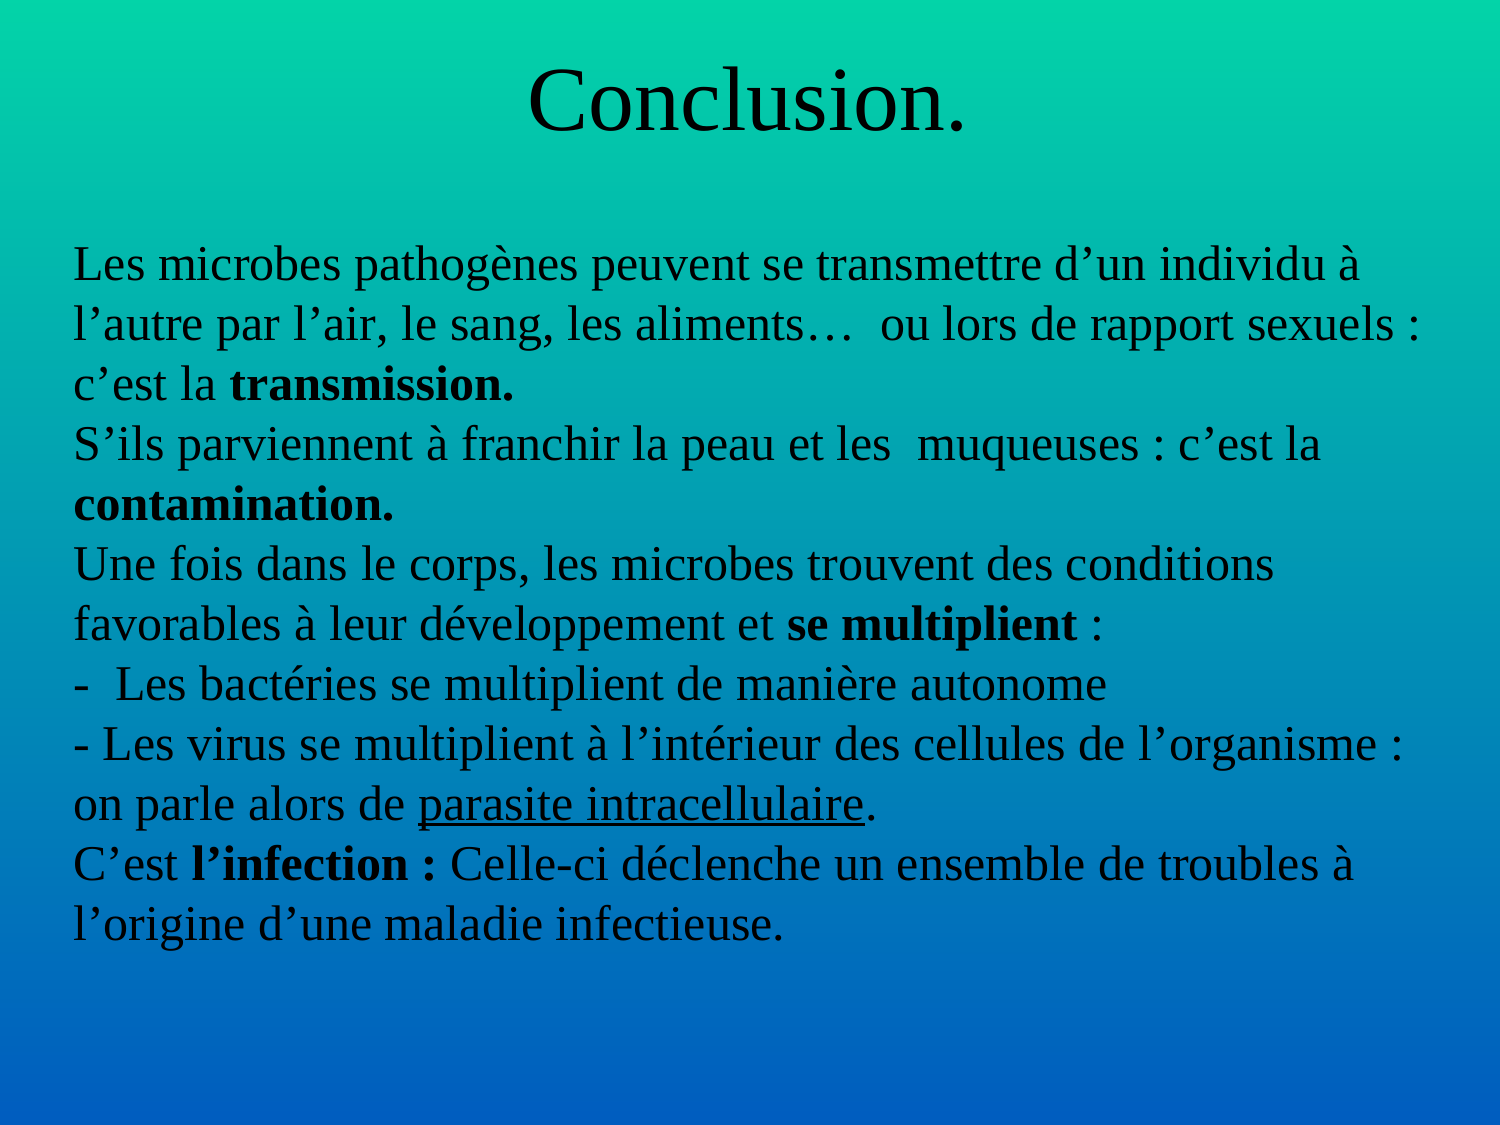

# Conclusion.
Les microbes pathogènes peuvent se transmettre d’un individu à l’autre par l’air, le sang, les aliments… ou lors de rapport sexuels : c’est la transmission.
S’ils parviennent à franchir la peau et les muqueuses : c’est la contamination.
Une fois dans le corps, les microbes trouvent des conditions favorables à leur développement et se multiplient :
- Les bactéries se multiplient de manière autonome
- Les virus se multiplient à l’intérieur des cellules de l’organisme : on parle alors de parasite intracellulaire.
C’est l’infection : Celle-ci déclenche un ensemble de troubles à l’origine d’une maladie infectieuse.